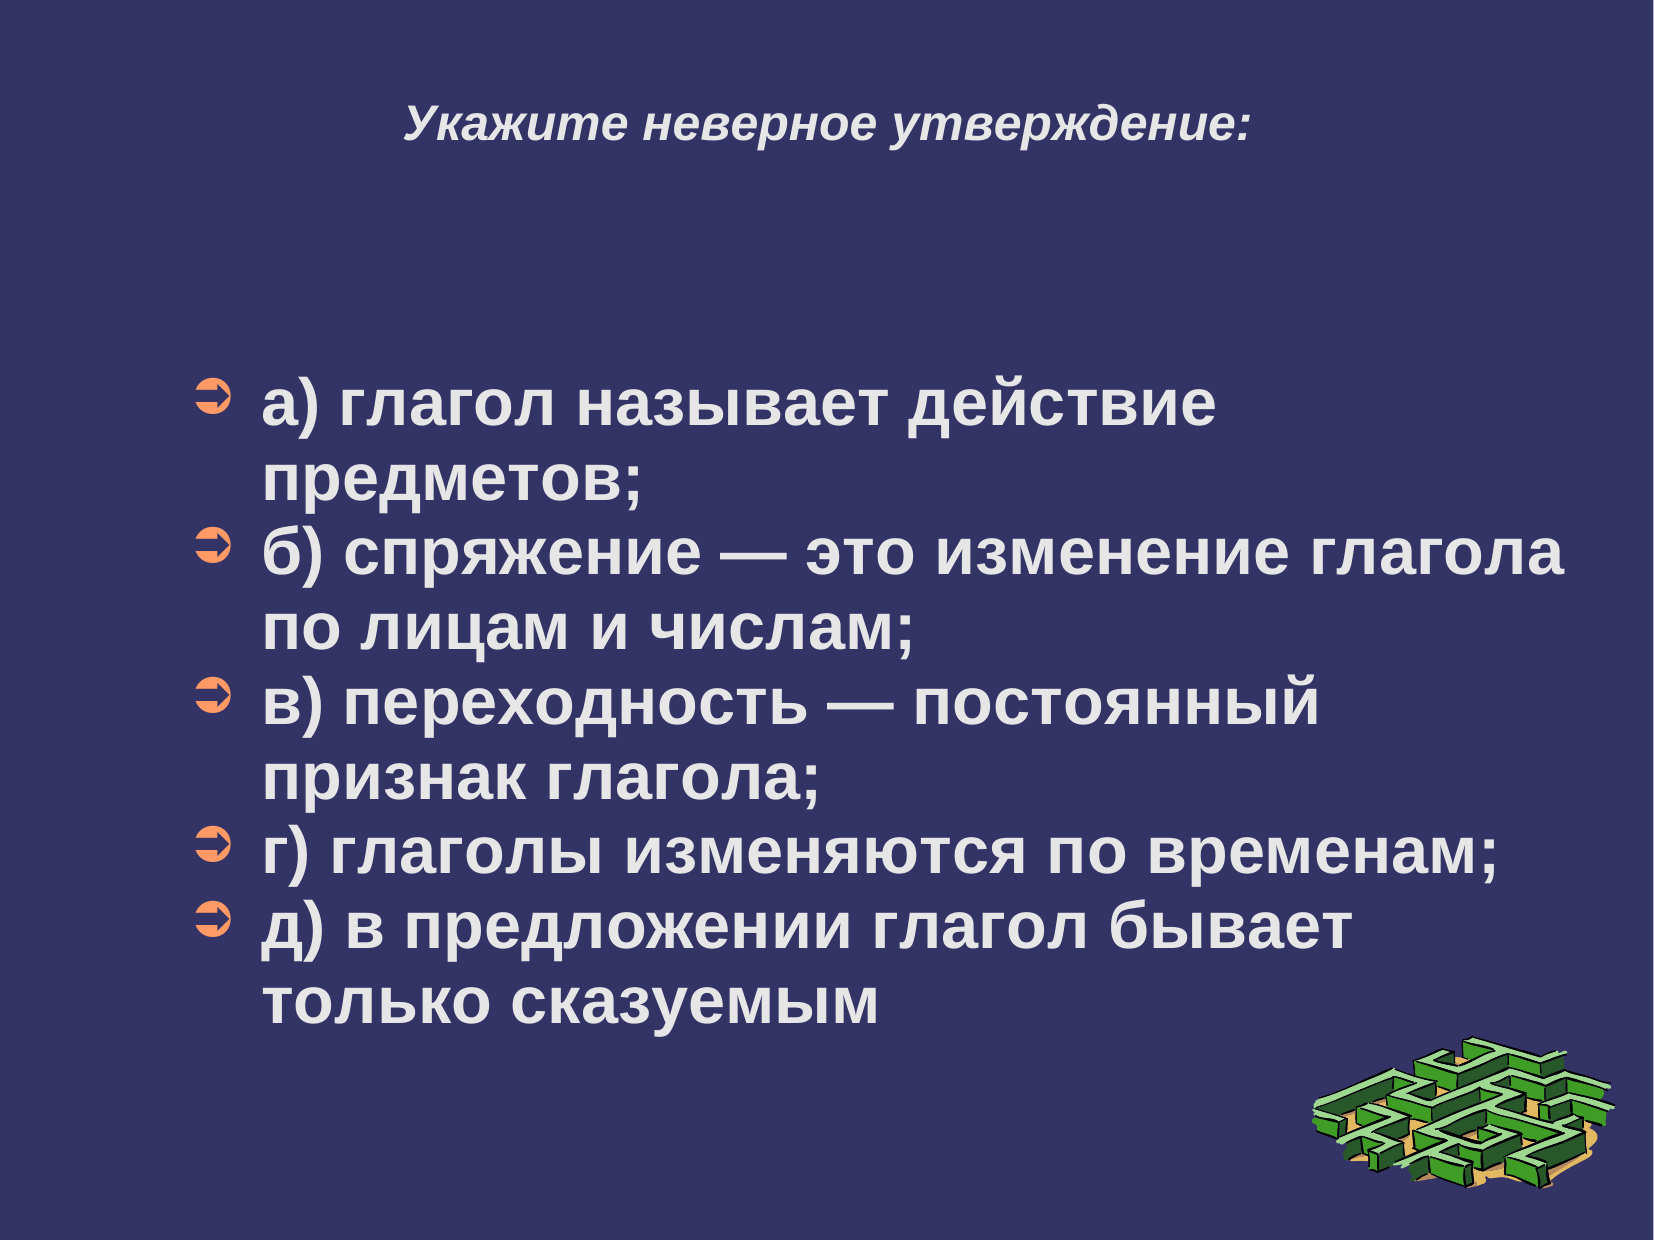

# Укажите неверное утверждение:
а) глагол называет действие предметов;
б) спряжение — это изменение глагола по лицам и числам;
в) переходность — постоянный признак глагола;
г) глаголы изменяются по временам;
д) в предложении глагол бывает только сказуемым